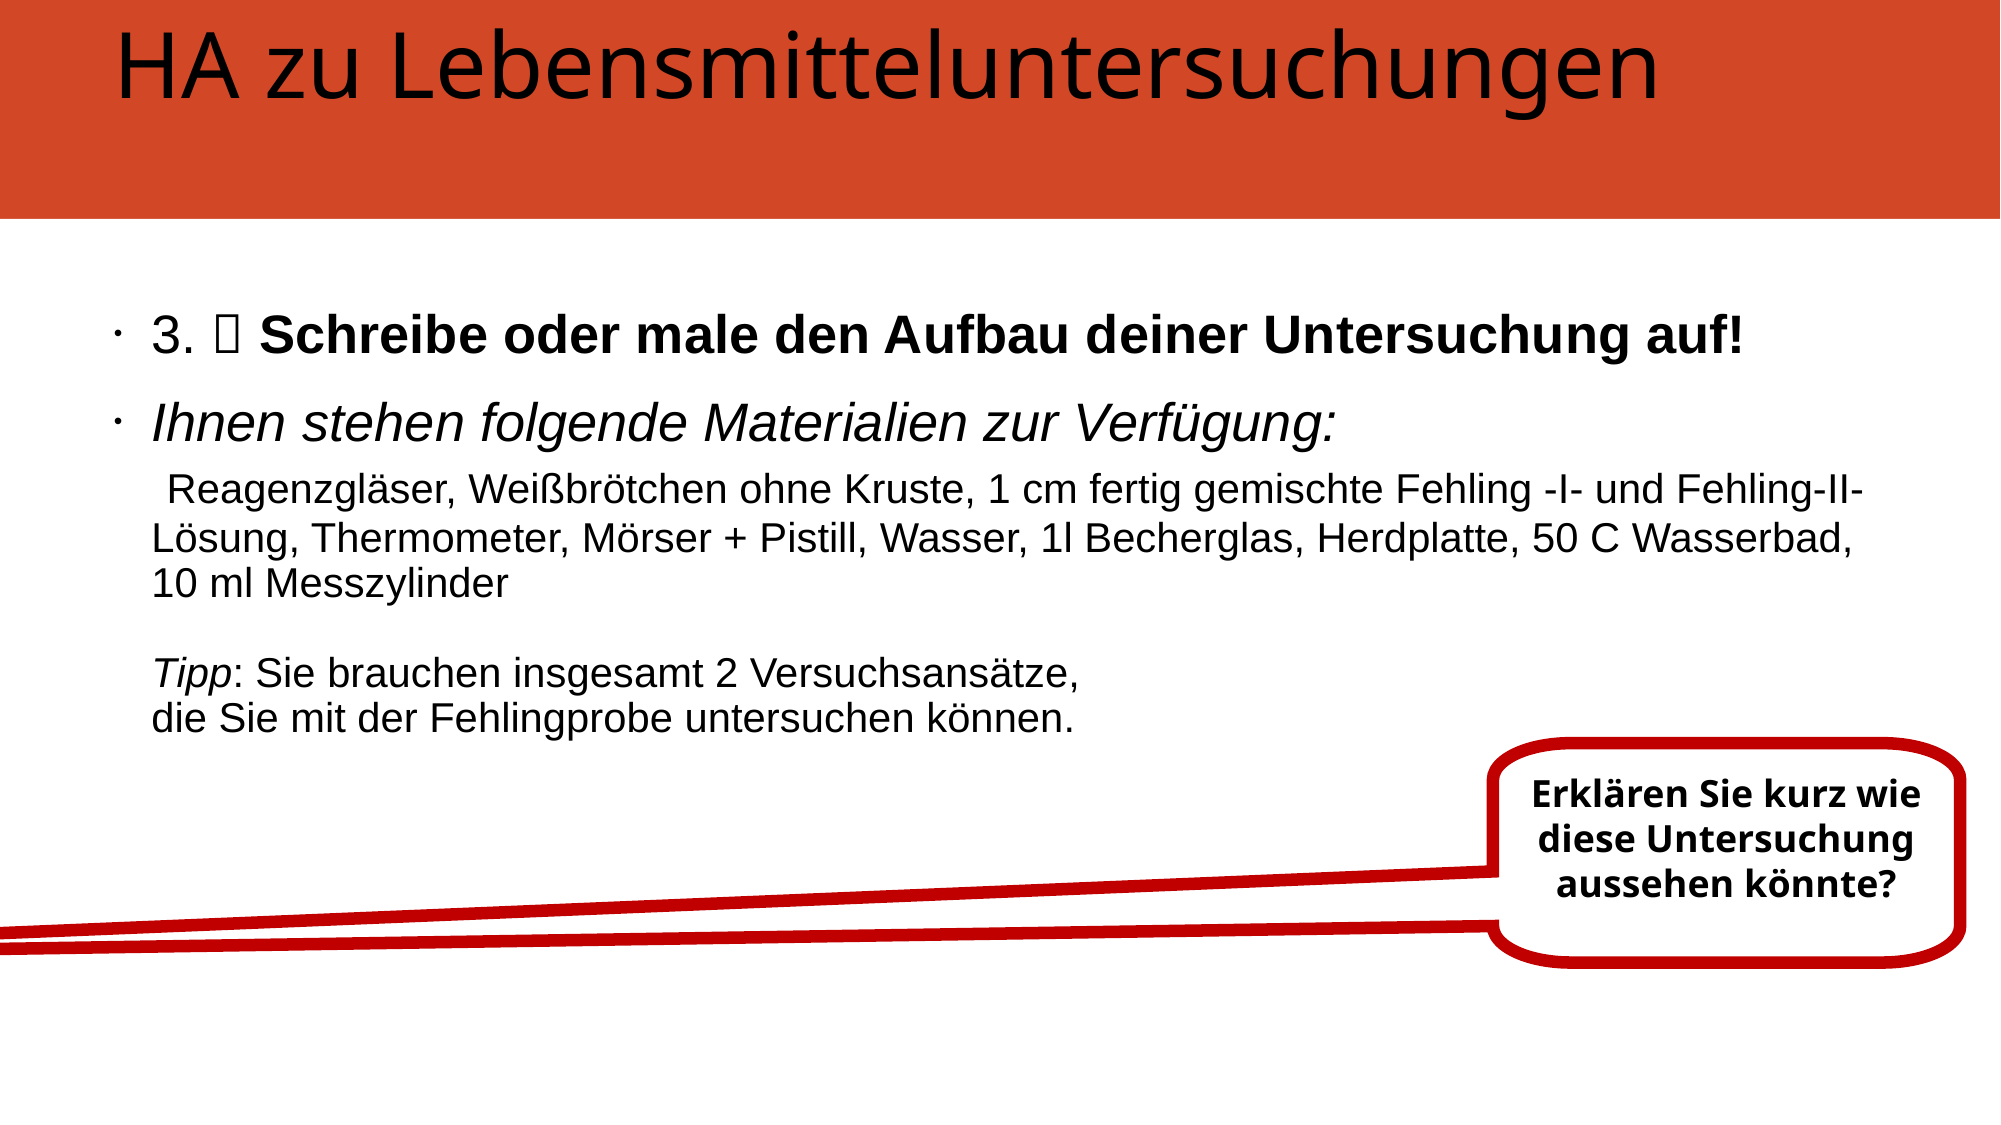

HA zu Lebensmitteluntersuchungen
# 3.  Schreibe oder male den Aufbau deiner Untersuchung auf!
Ihnen stehen folgende Materialien zur Verfügung:
 Reagenzgläser, Weißbrötchen ohne Kruste, 1 cm fertig gemischte Fehling -I- und Fehling-II-Lösung, Thermometer, Mörser + Pistill, Wasser, 1l Becherglas, Herdplatte, 50 C Wasserbad,
10 ml Messzylinder
Tipp: Sie brauchen insgesamt 2 Versuchsansätze,
die Sie mit der Fehlingprobe untersuchen können.
Erklären Sie kurz wie diese Untersuchung aussehen könnte?